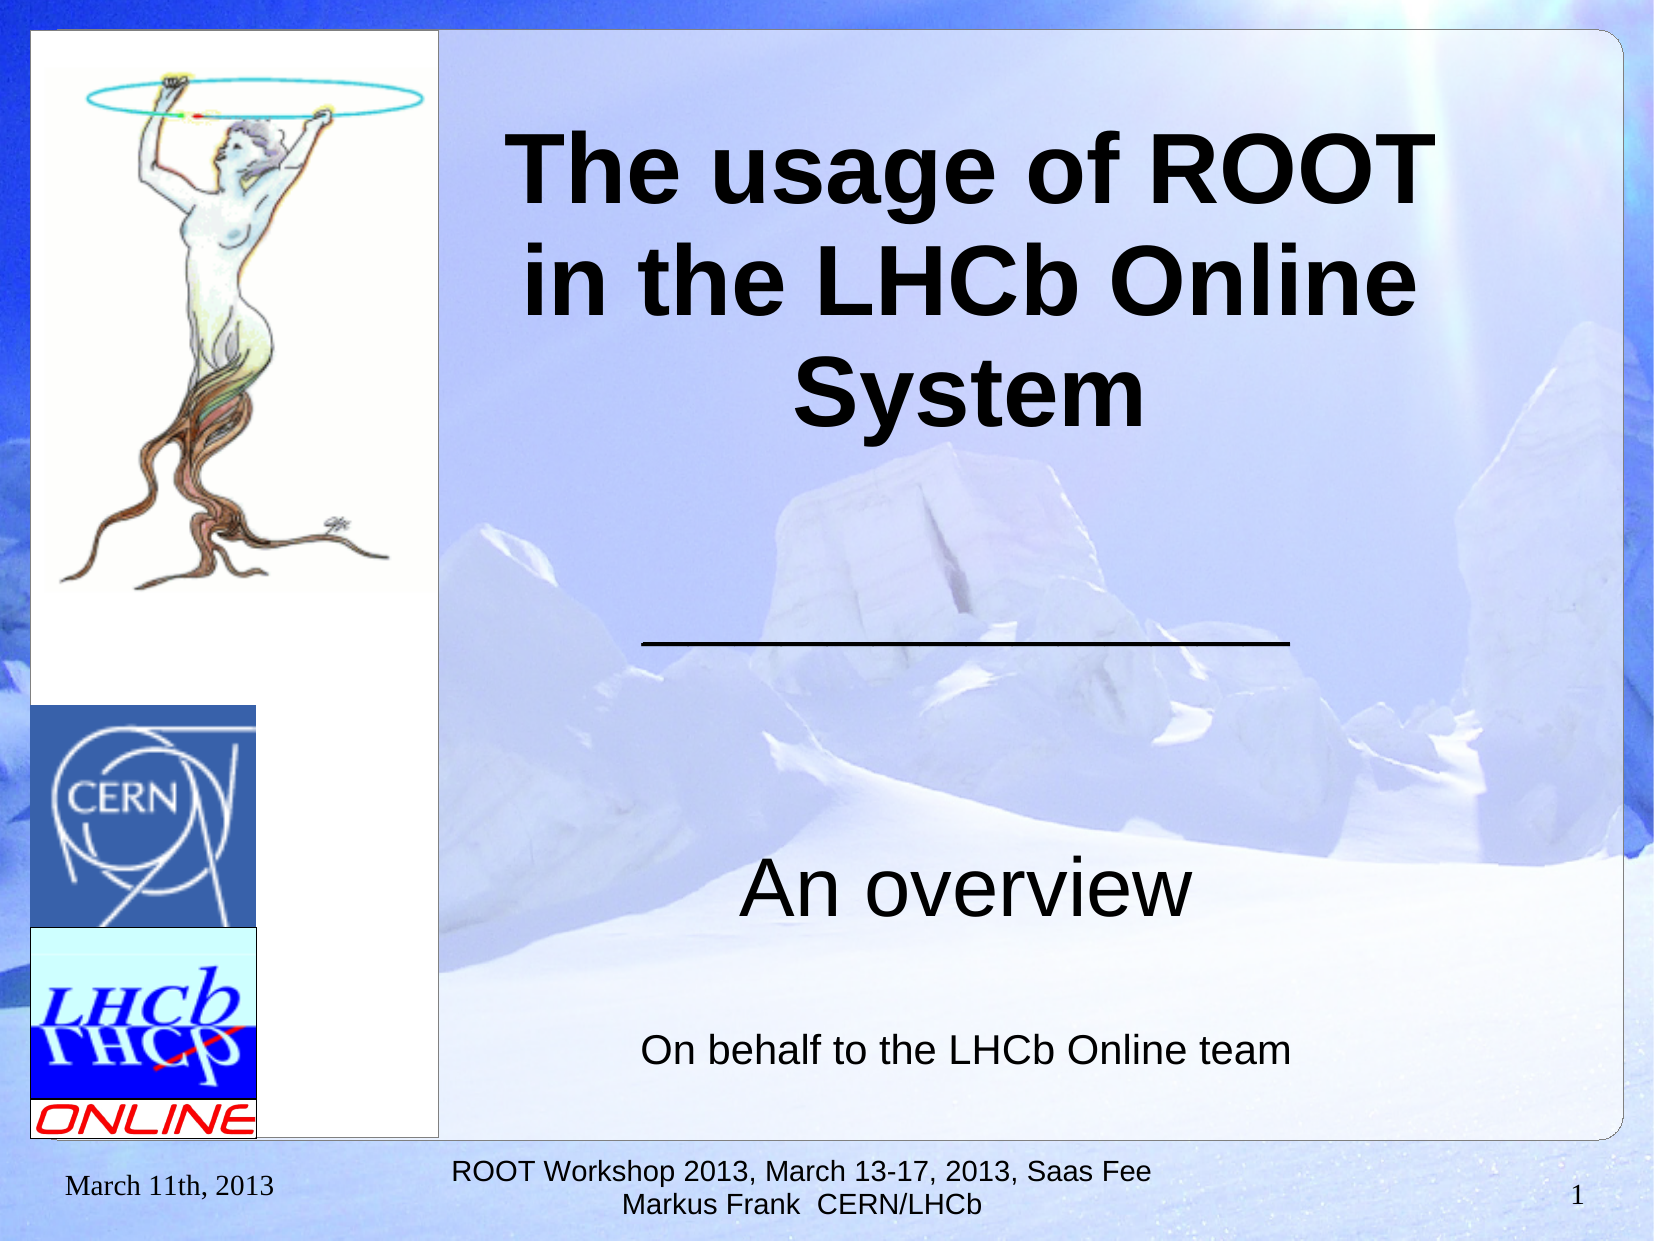

# The usage of ROOT in the LHCb Online System
______________
An overview
On behalf to the LHCb Online team
March 11th, 2013
1